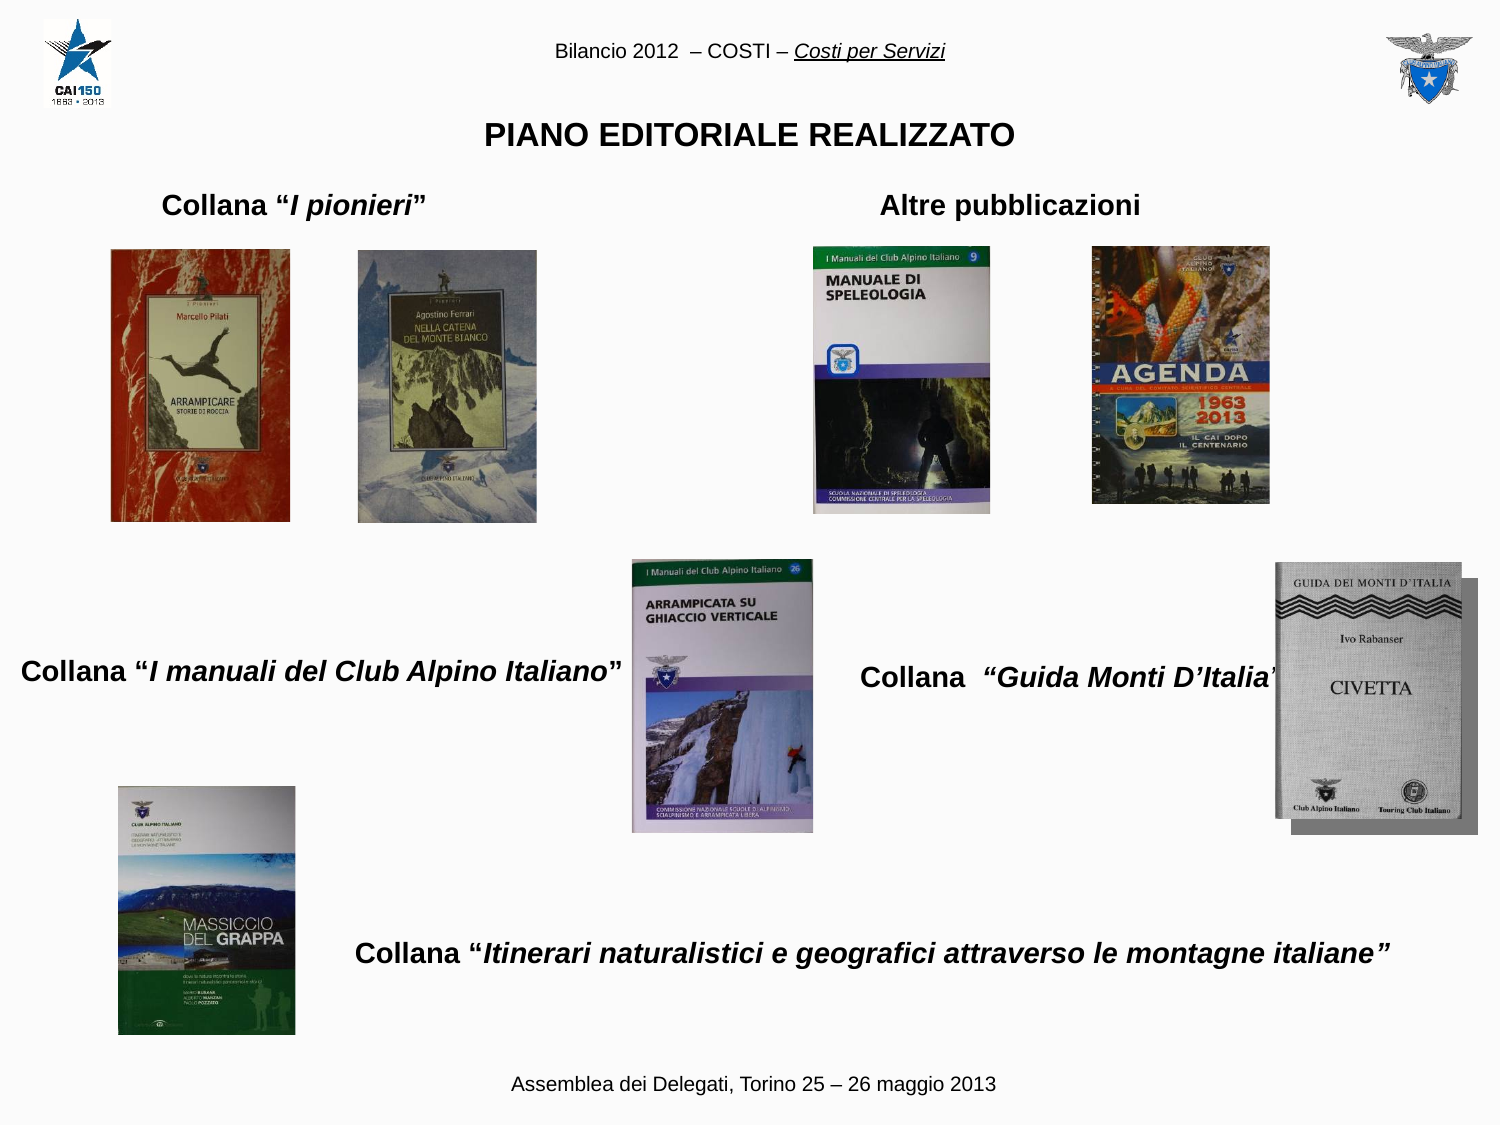

Bilancio 2012 – COSTI – Costi per Servizi
PIANO EDITORIALE REALIZZATO
Collana “I pionieri”
Altre pubblicazioni
Collana “I manuali del Club Alpino Italiano”
Collana “Guida Monti D’Italia”
 Collana “Itinerari naturalistici e geografici attraverso le montagne italiane”
Assemblea dei Delegati, Torino 25 – 26 maggio 2013